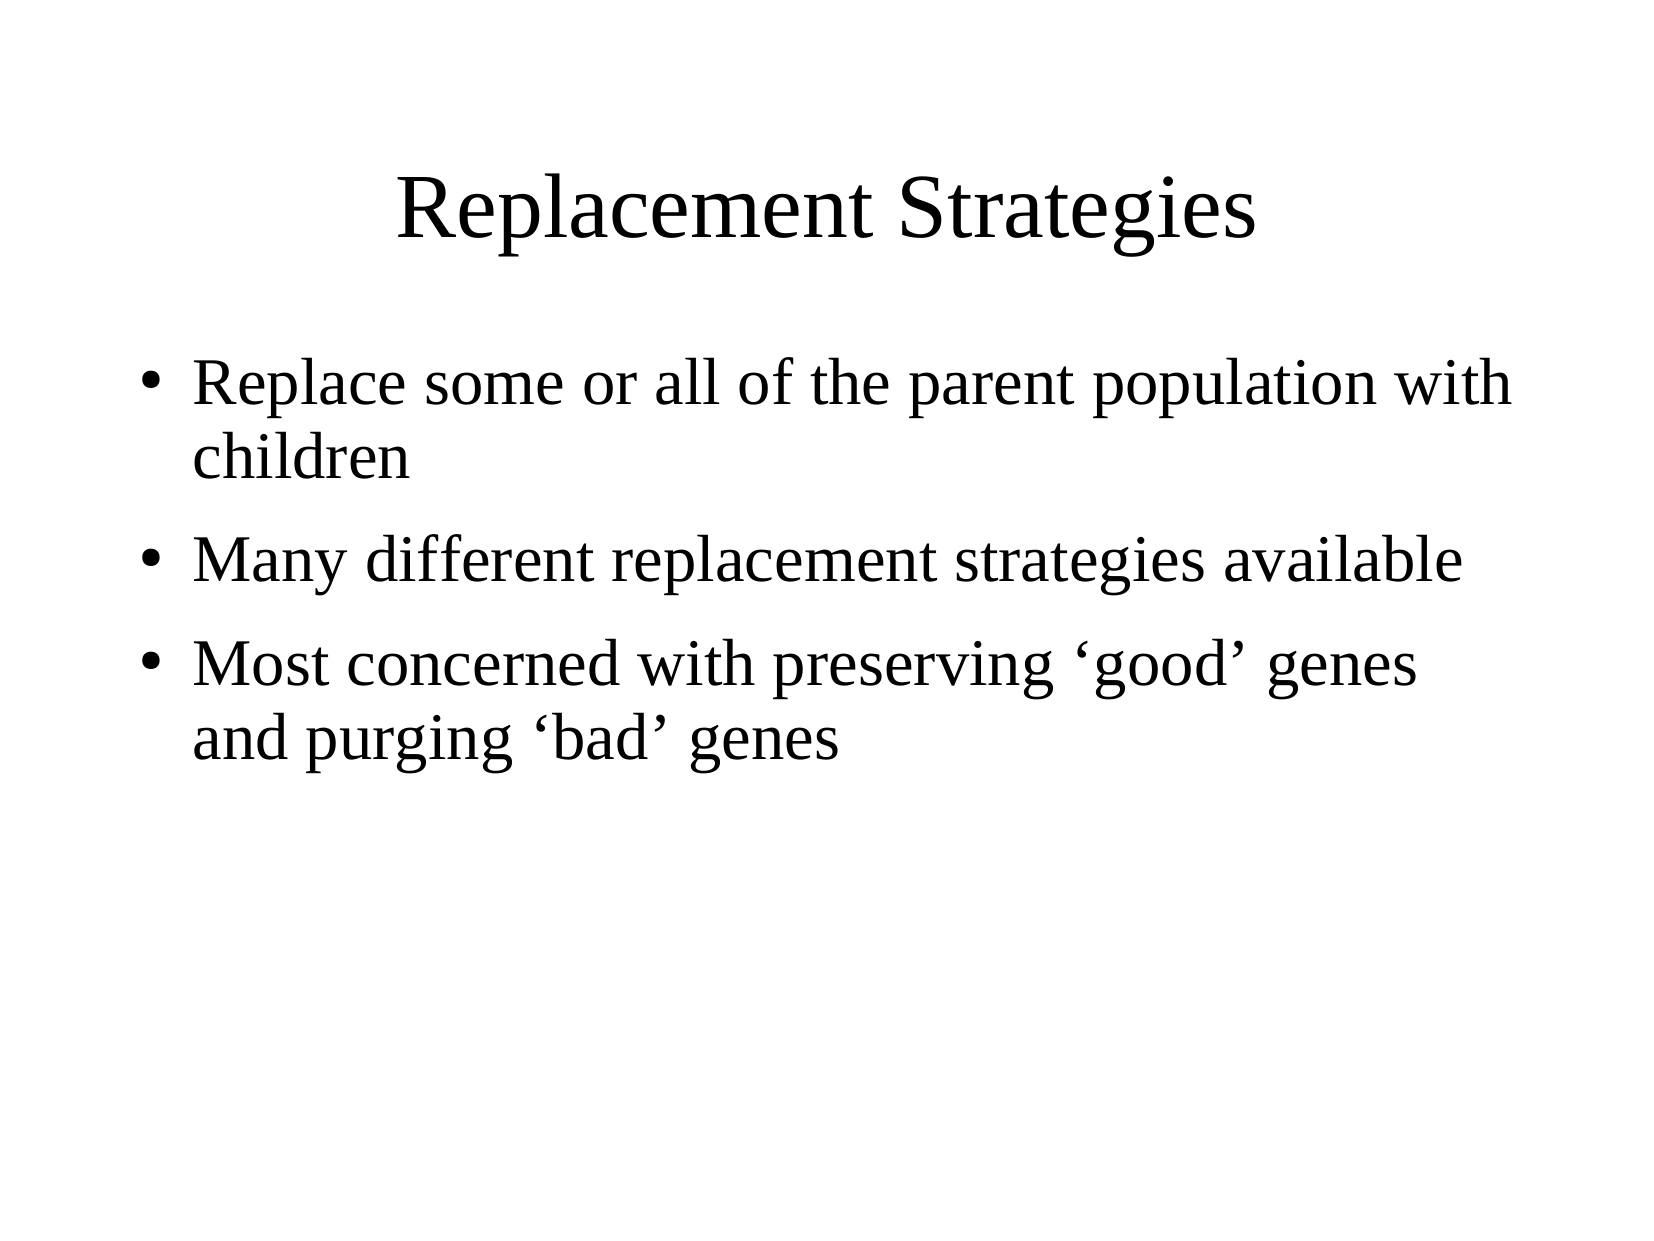

# Replacement Strategies
Replace some or all of the parent population with children
Many different replacement strategies available
Most concerned with preserving ‘good’ genes and purging ‘bad’ genes